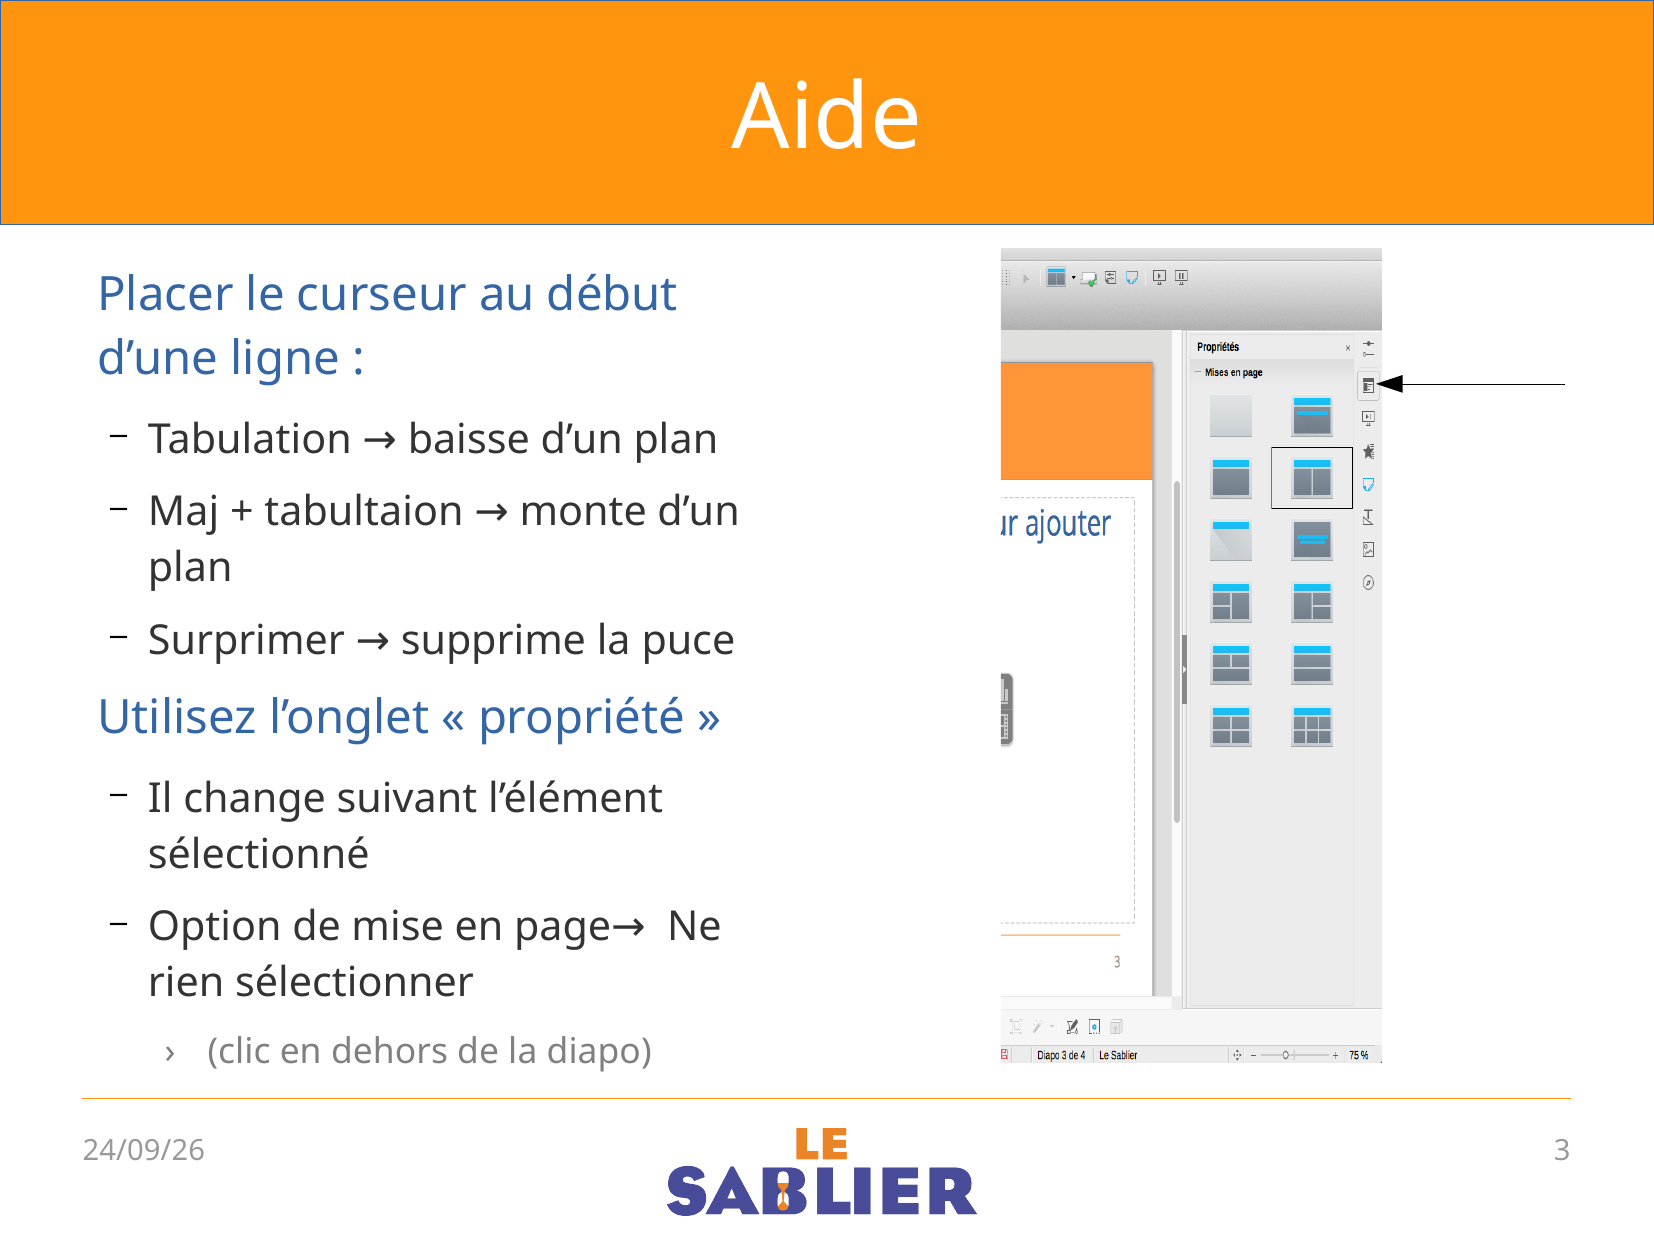

# Aide
Placer le curseur au début d’une ligne :
Tabulation → baisse d’un plan
Maj + tabultaion → monte d’un plan
Surprimer → supprime la puce
Utilisez l’onglet « propriété »
Il change suivant l’élément sélectionné
Option de mise en page→ Ne rien sélectionner
 (clic en dehors de la diapo)
3